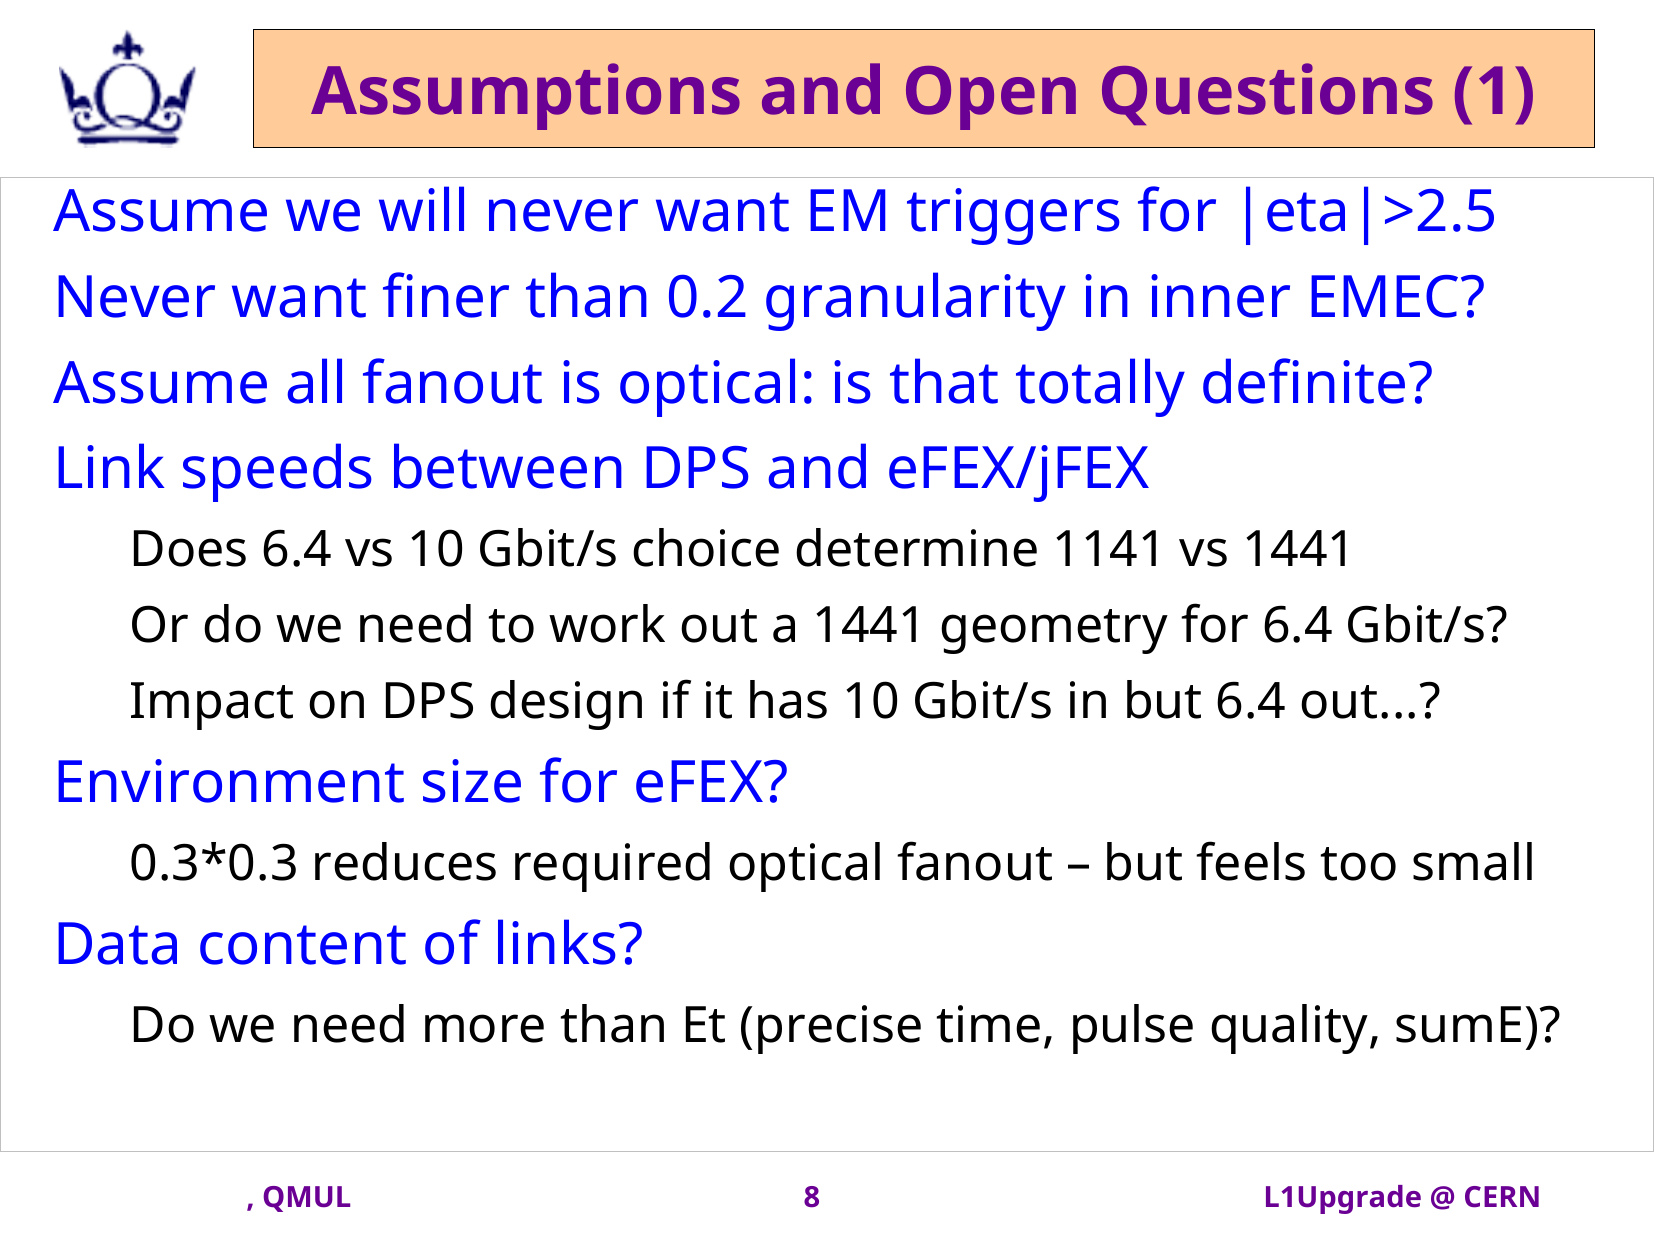

# Assumptions and Open Questions (1)
Assume we will never want EM triggers for |eta|>2.5
Never want finer than 0.2 granularity in inner EMEC?
Assume all fanout is optical: is that totally definite?
Link speeds between DPS and eFEX/jFEX
Does 6.4 vs 10 Gbit/s choice determine 1141 vs 1441
Or do we need to work out a 1441 geometry for 6.4 Gbit/s?
Impact on DPS design if it has 10 Gbit/s in but 6.4 out...?
Environment size for eFEX?
0.3*0.3 reduces required optical fanout – but feels too small
Data content of links?
Do we need more than Et (precise time, pulse quality, sumE)?